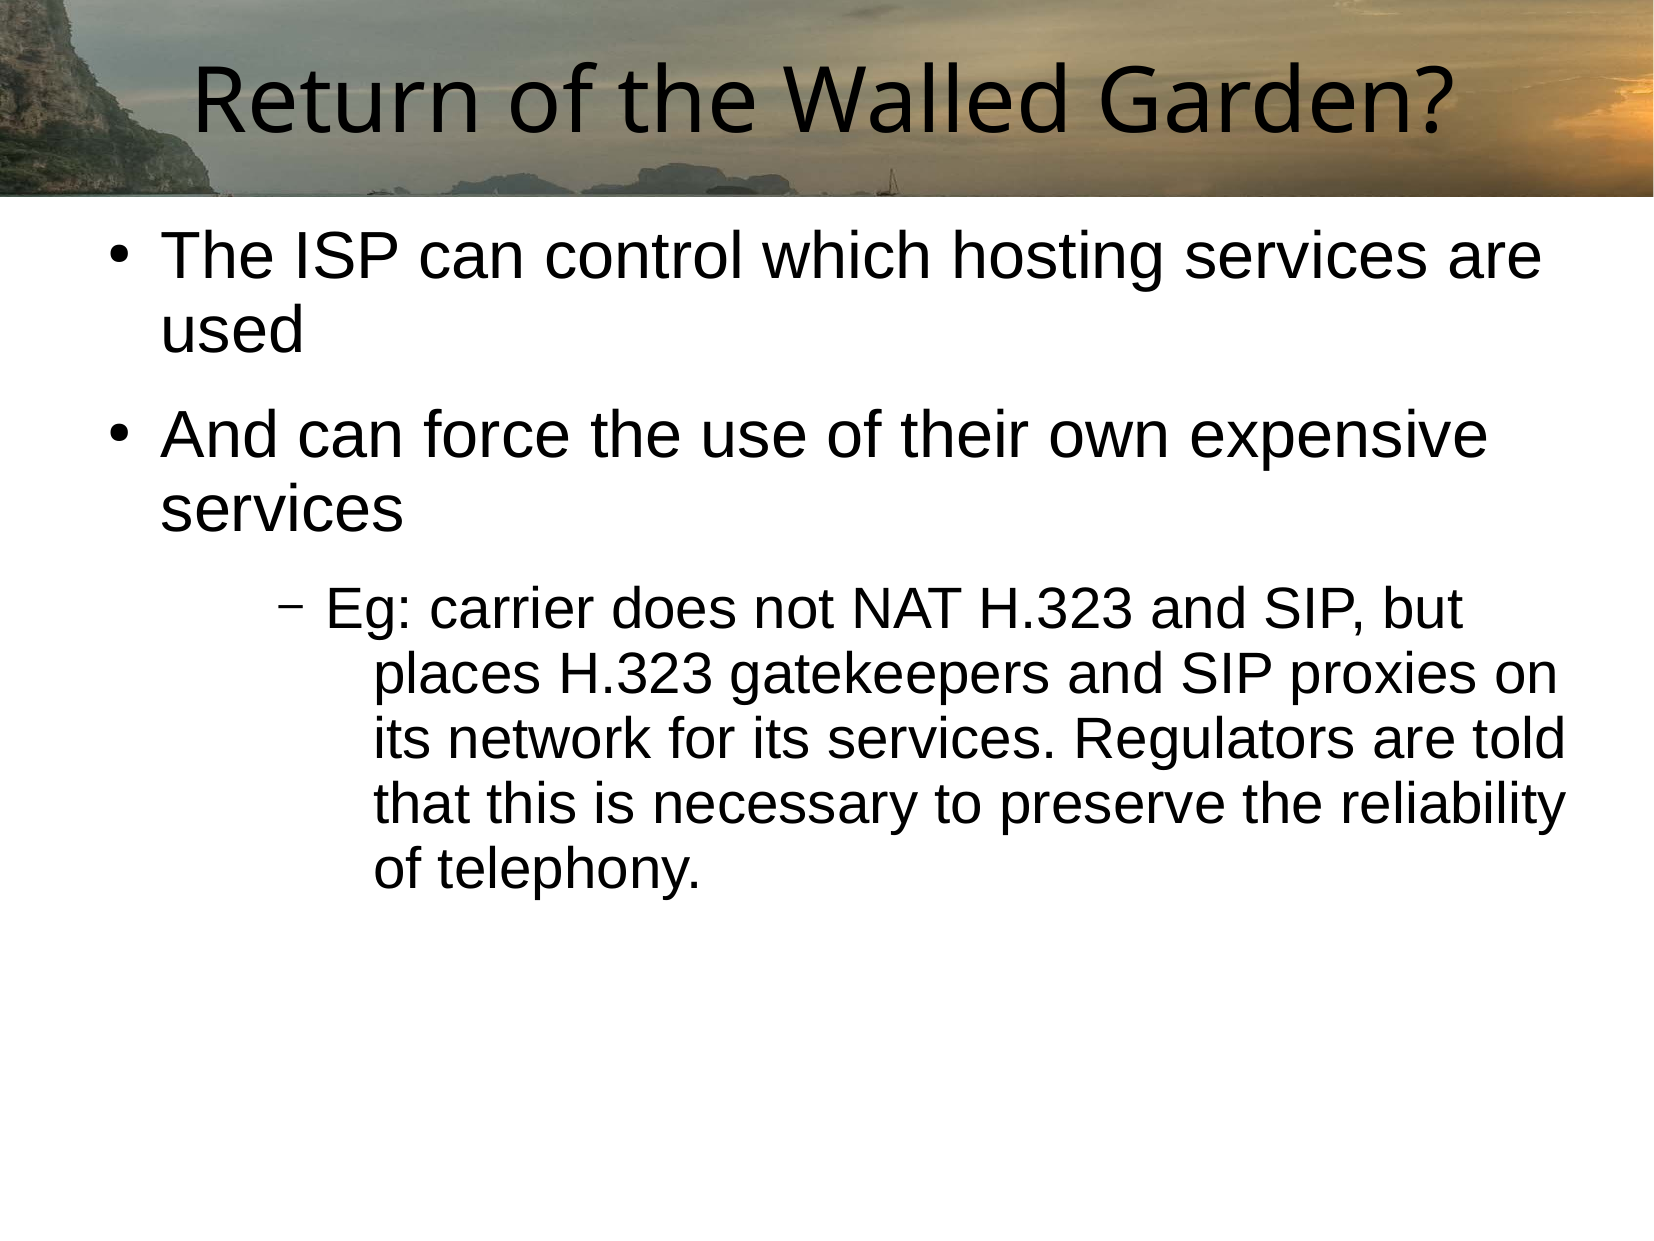

# Return of the Walled Garden?
The ISP can control which hosting services are used
And can force the use of their own expensive services
Eg: carrier does not NAT H.323 and SIP, but places H.323 gatekeepers and SIP proxies on its network for its services. Regulators are told that this is necessary to preserve the reliability of telephony.